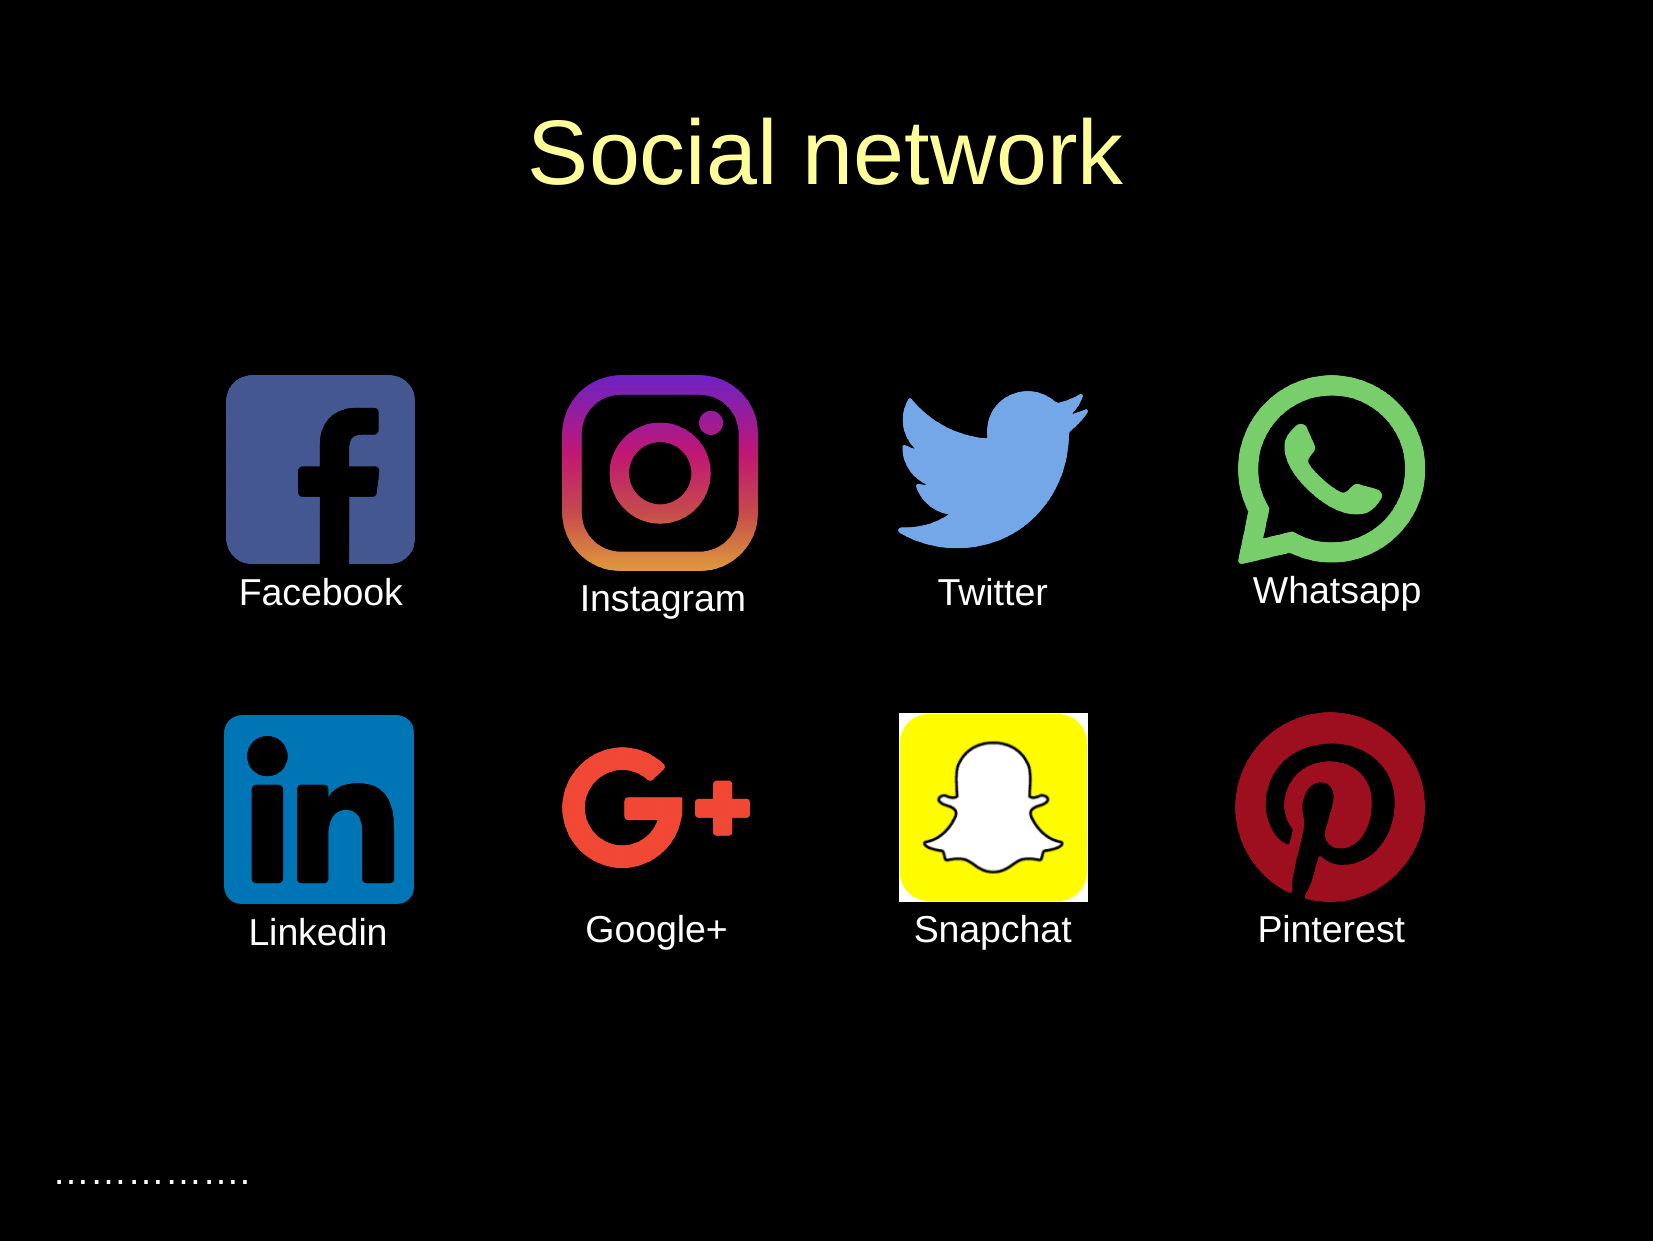

# Social network
Whatsapp
Facebook
Twitter
Instagram
Google+
Snapchat
Pinterest
Linkedin
…………….